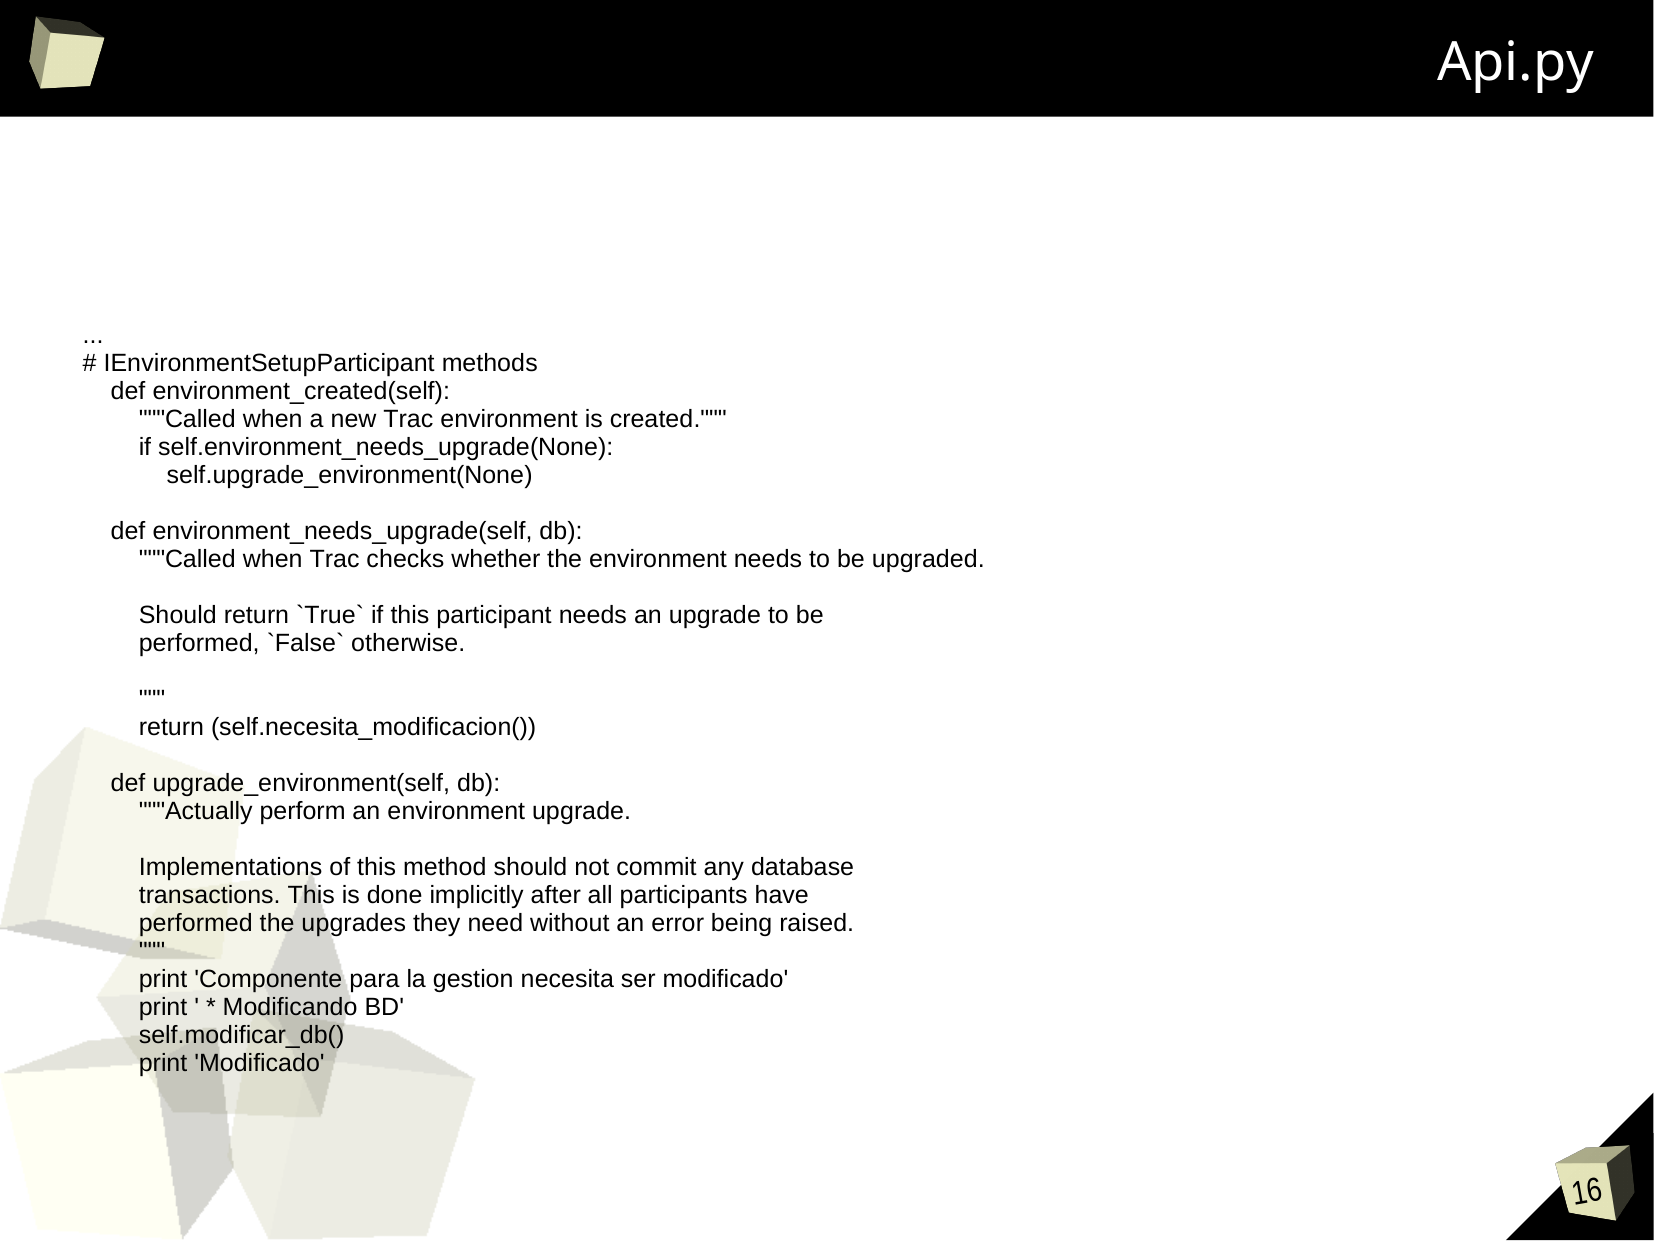

# Api.py
...
# IEnvironmentSetupParticipant methods
 def environment_created(self):
 """Called when a new Trac environment is created."""
 if self.environment_needs_upgrade(None):
 self.upgrade_environment(None)
 def environment_needs_upgrade(self, db):
 """Called when Trac checks whether the environment needs to be upgraded.
 Should return `True` if this participant needs an upgrade to be
 performed, `False` otherwise.
 """
 return (self.necesita_modificacion())
 def upgrade_environment(self, db):
 """Actually perform an environment upgrade.
 Implementations of this method should not commit any database
 transactions. This is done implicitly after all participants have
 performed the upgrades they need without an error being raised.
 """
 print 'Componente para la gestion necesita ser modificado'
 print ' * Modificando BD'
 self.modificar_db()
 print 'Modificado'